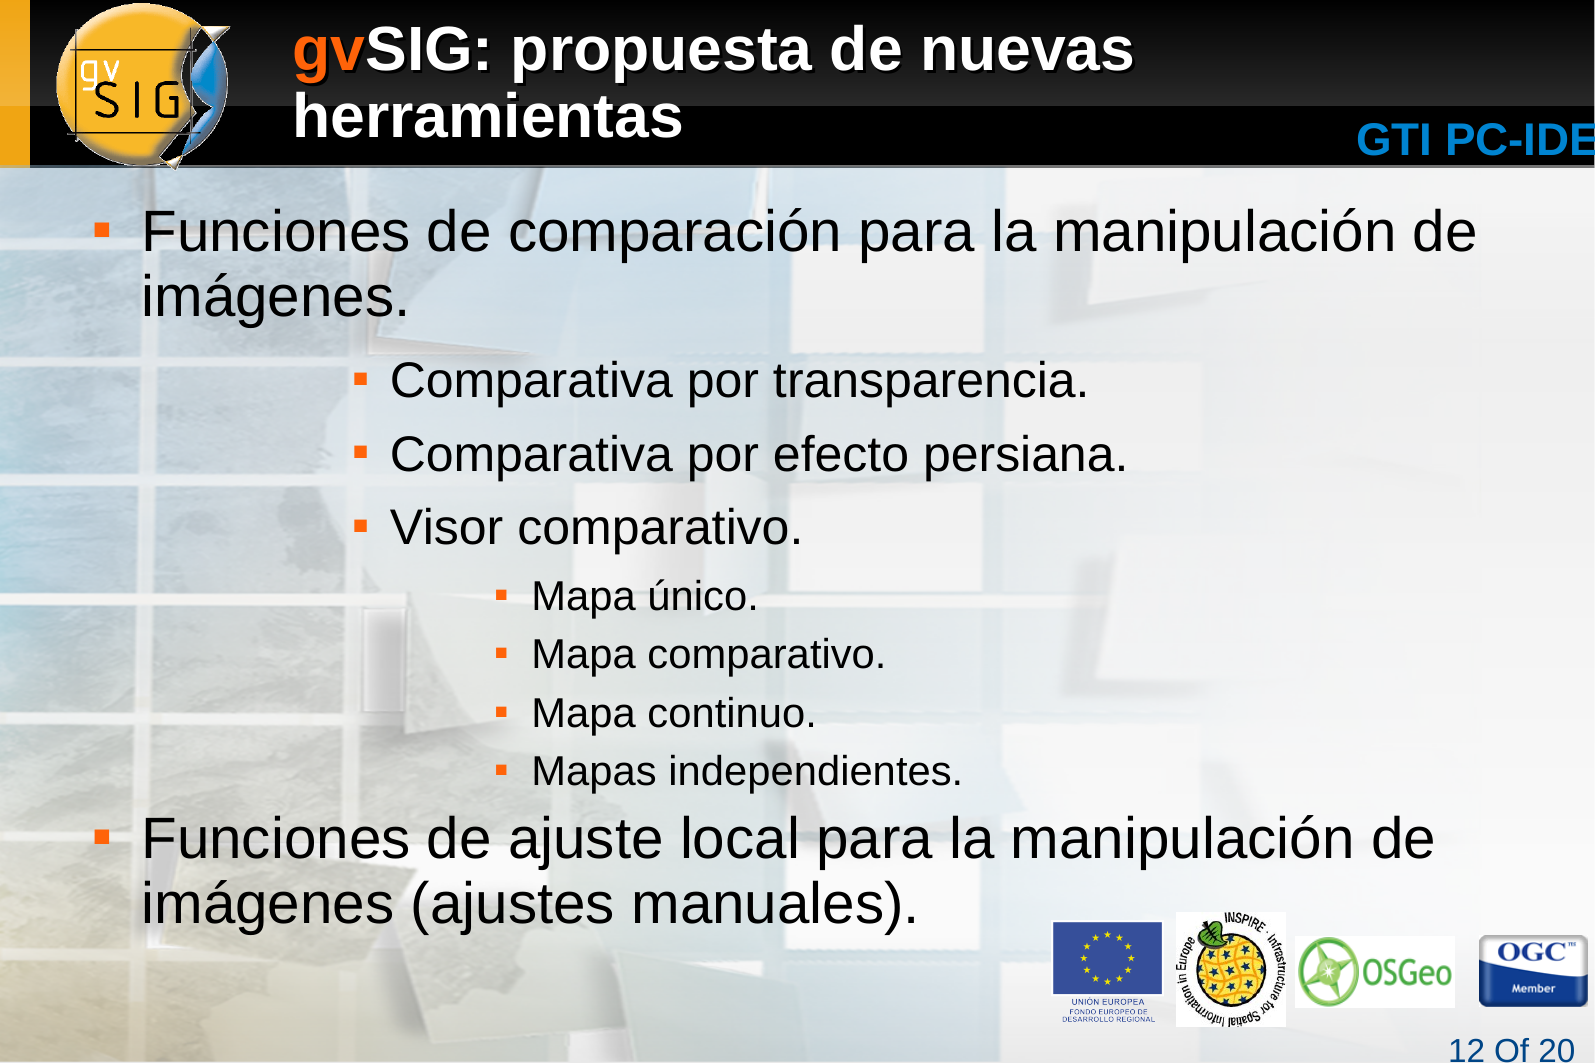

gvSIG: propuesta de nuevas herramientas
# Funciones de comparación para la manipulación de imágenes.
Comparativa por transparencia.
Comparativa por efecto persiana.
Visor comparativo.
Mapa único.
Mapa comparativo.
Mapa continuo.
Mapas independientes.
Funciones de ajuste local para la manipulación de imágenes (ajustes manuales).